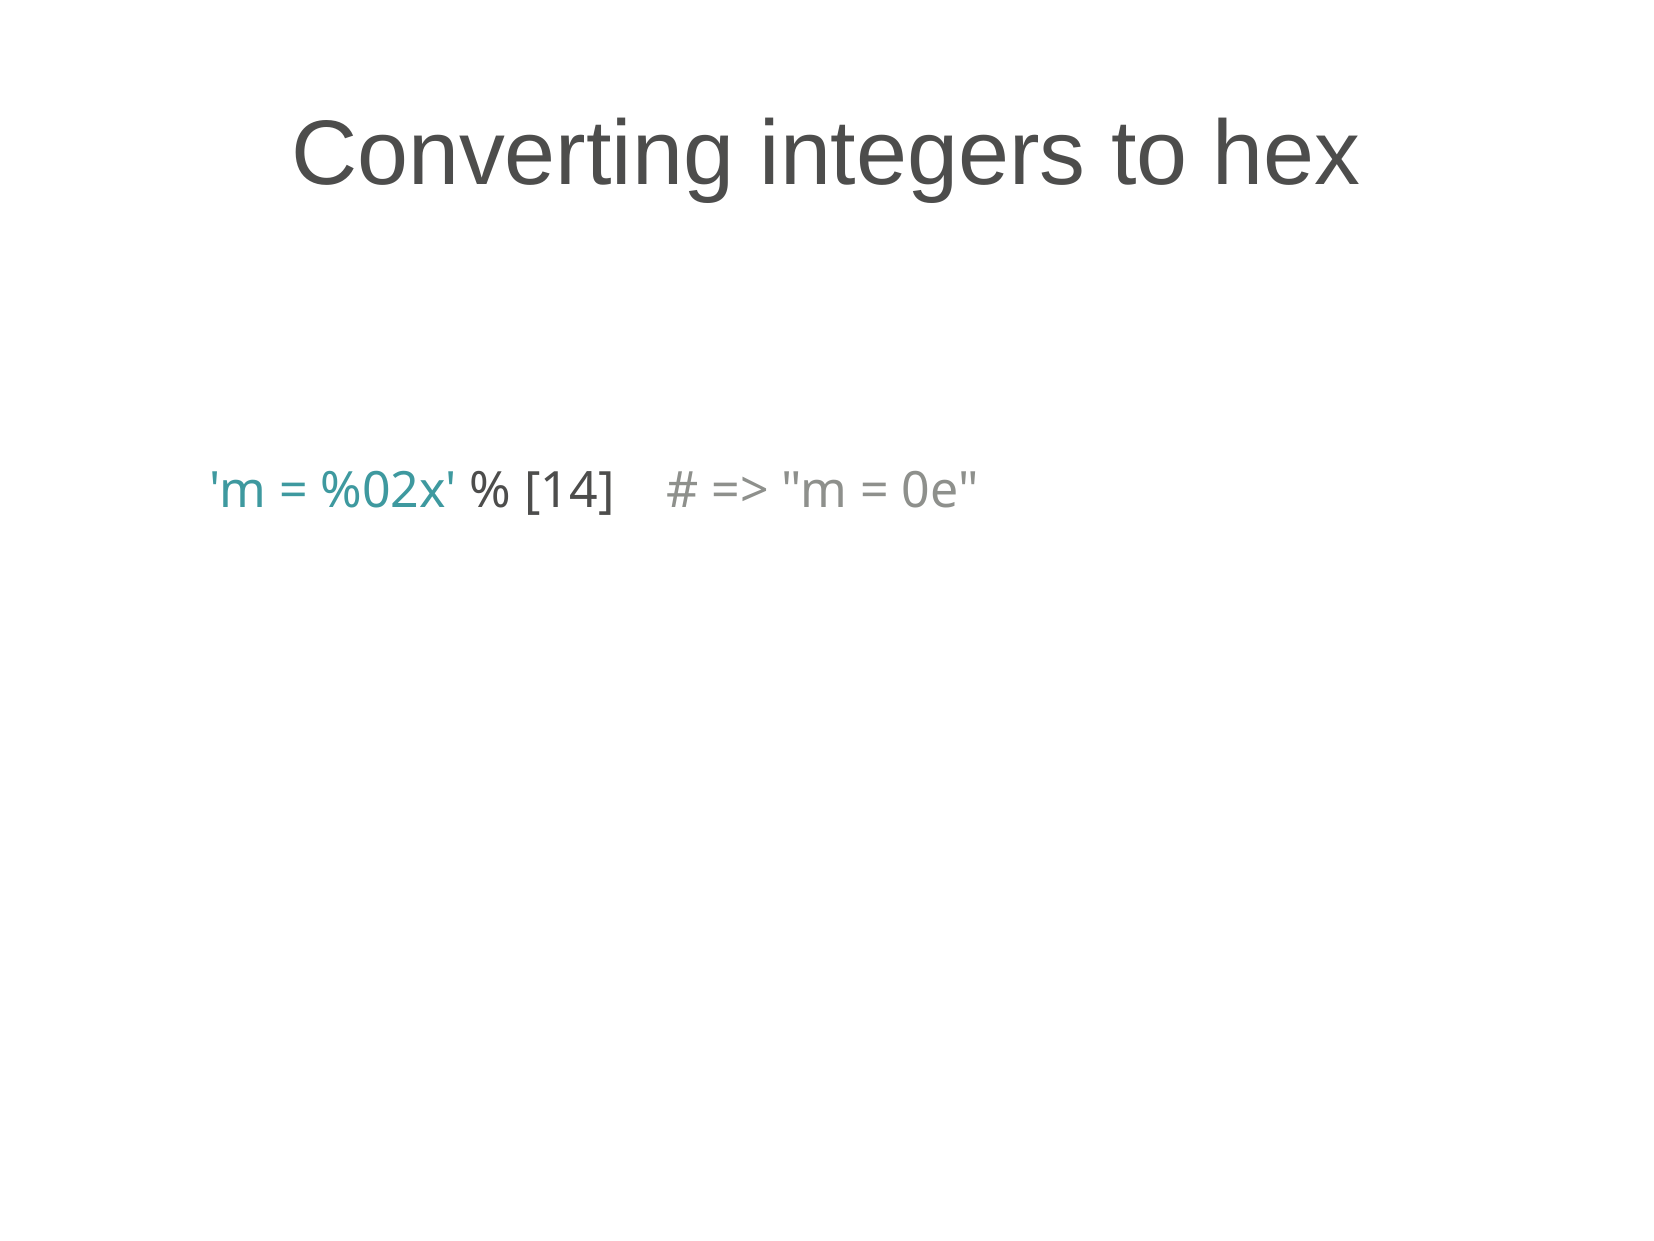

# Converting integers to hex
'm = %02x' % [14] # => "m = 0e"